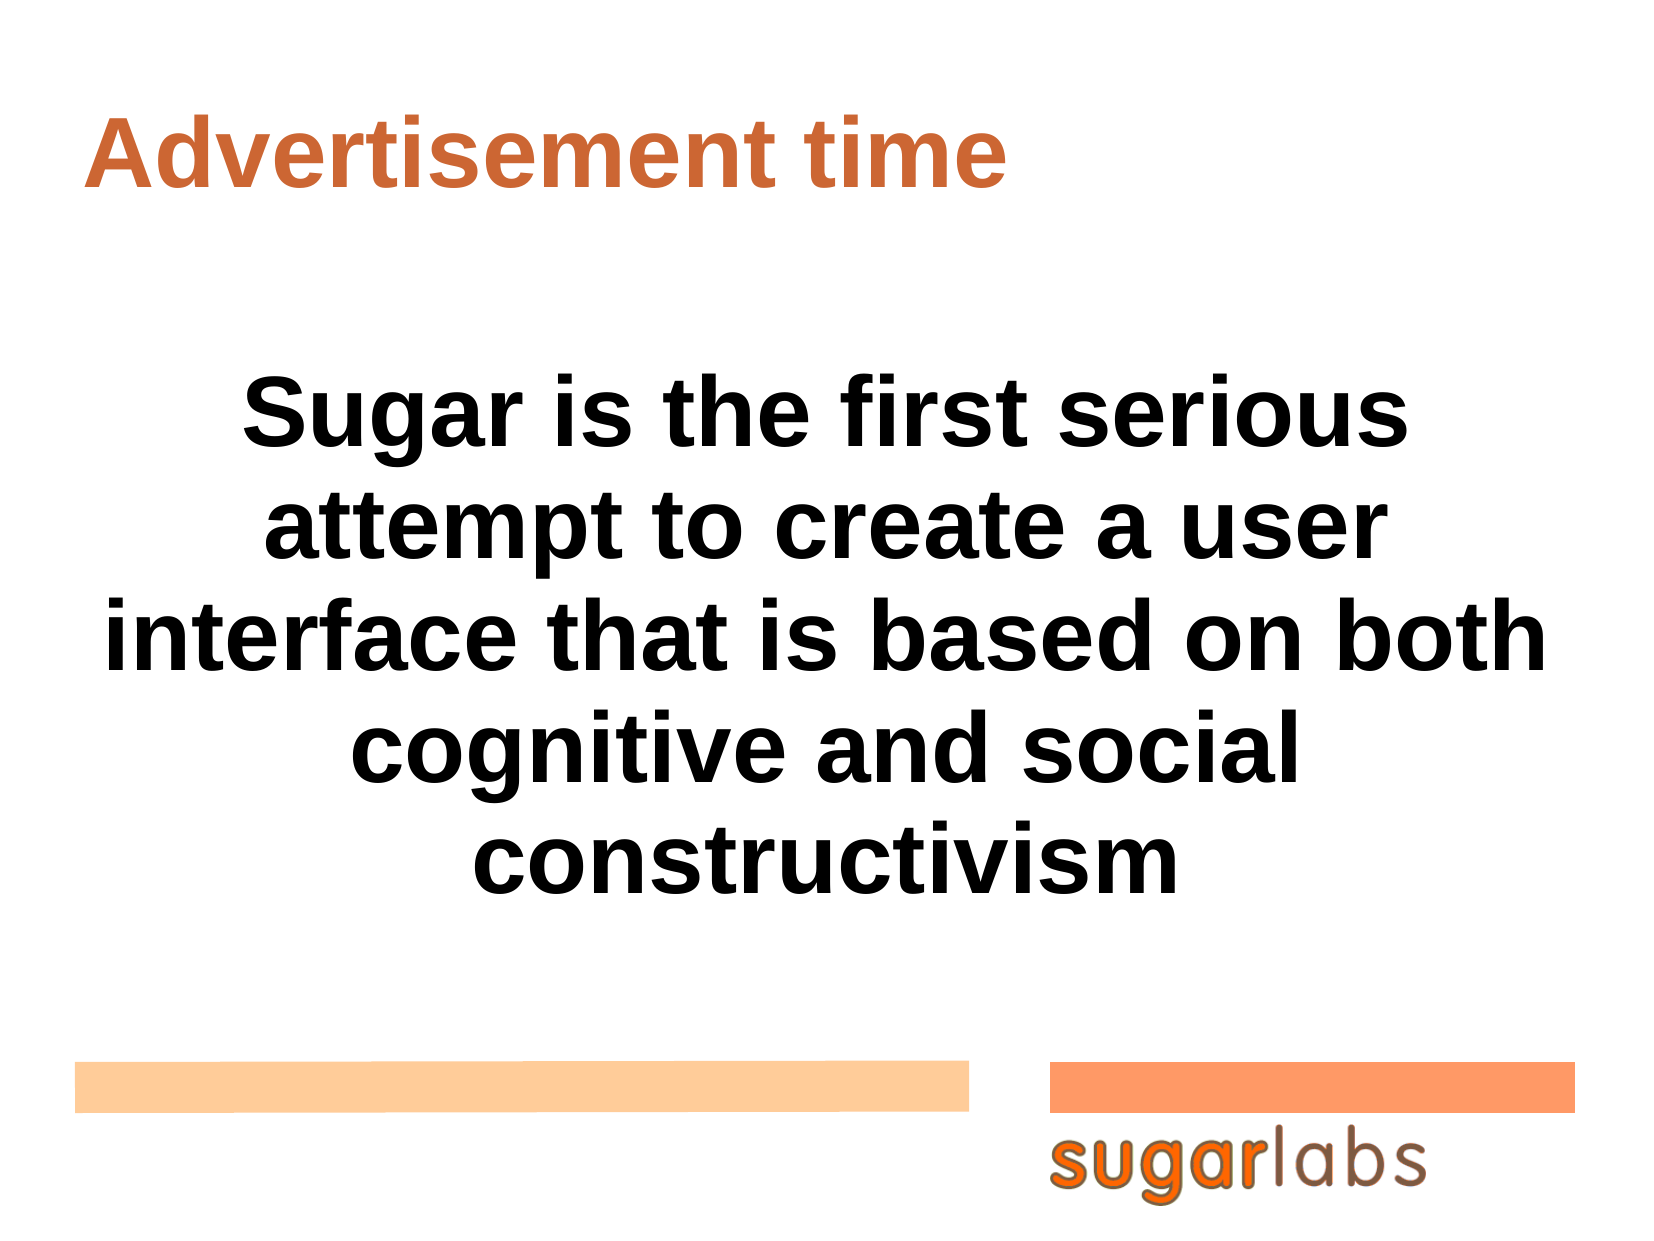

Advertisement time
# Sugar is the first serious attempt to create a user interface that is based on both cognitive and social constructivism